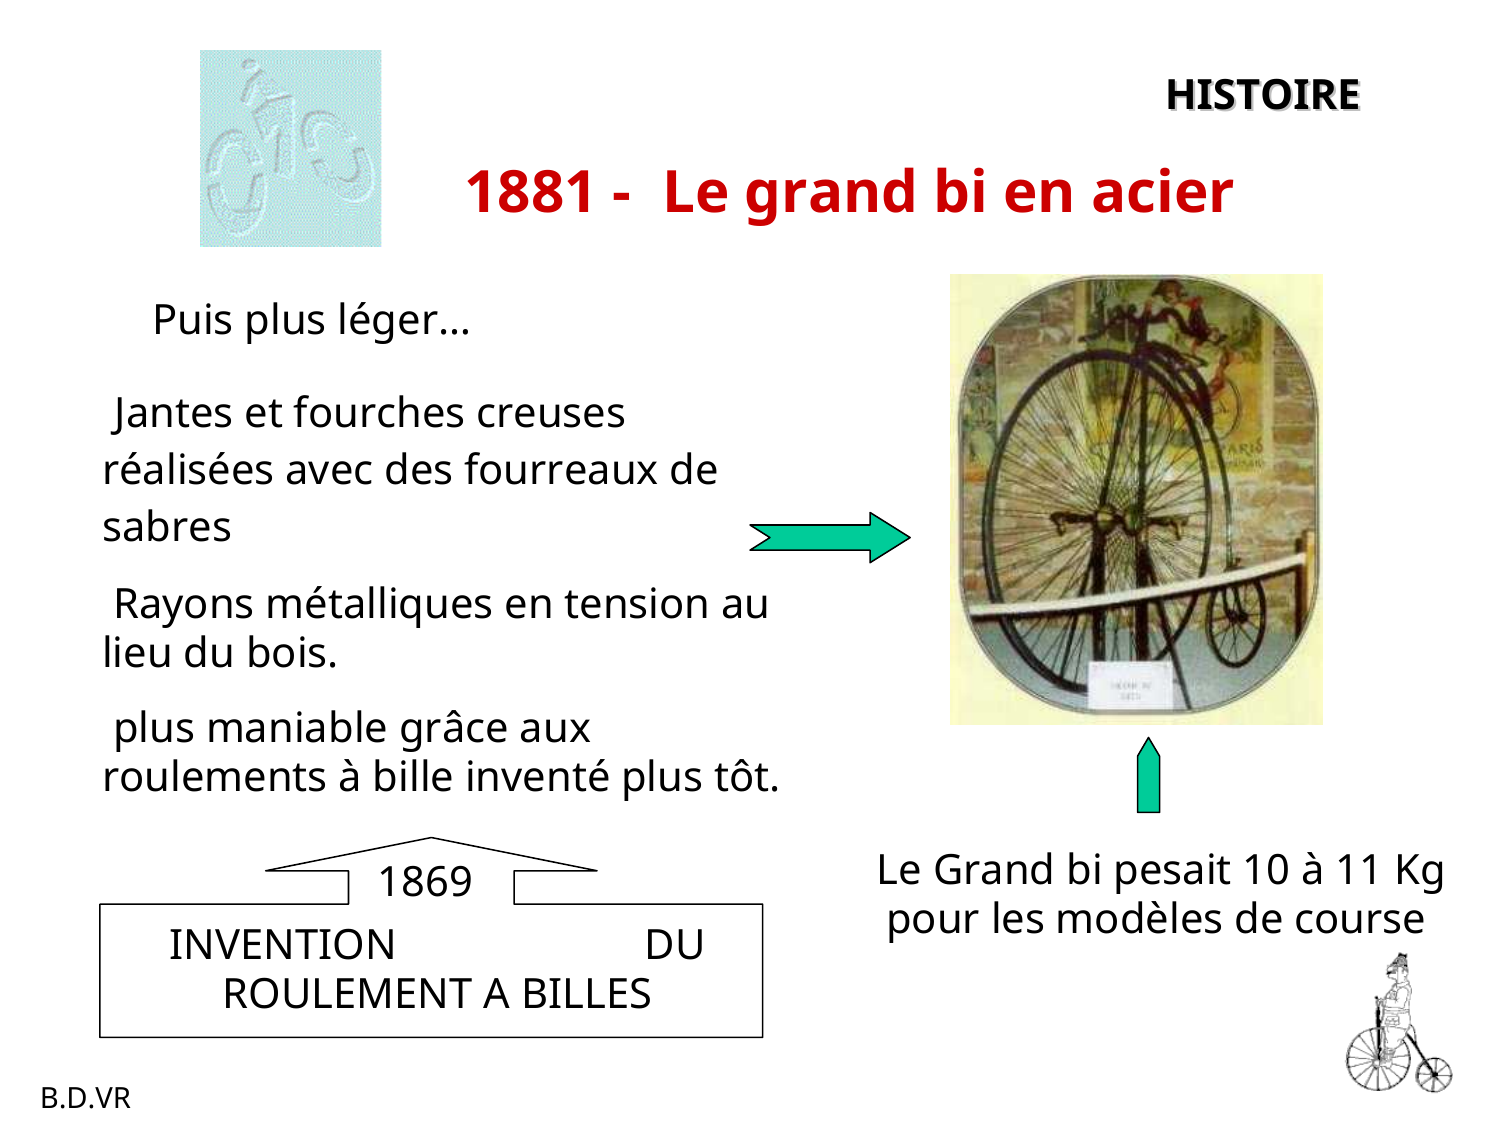

HISTOIRE
1881 - Le grand bi en acier
Puis plus léger…
 Jantes et fourches creuses réalisées avec des fourreaux de sabres
 Rayons métalliques en tension au lieu du bois.
 plus maniable grâce aux roulements à bille inventé plus tôt.
 Le Grand bi pesait 10 à 11 Kg pour les modèles de course
1869
INVENTION DU ROULEMENT A BILLES
B.D.VR